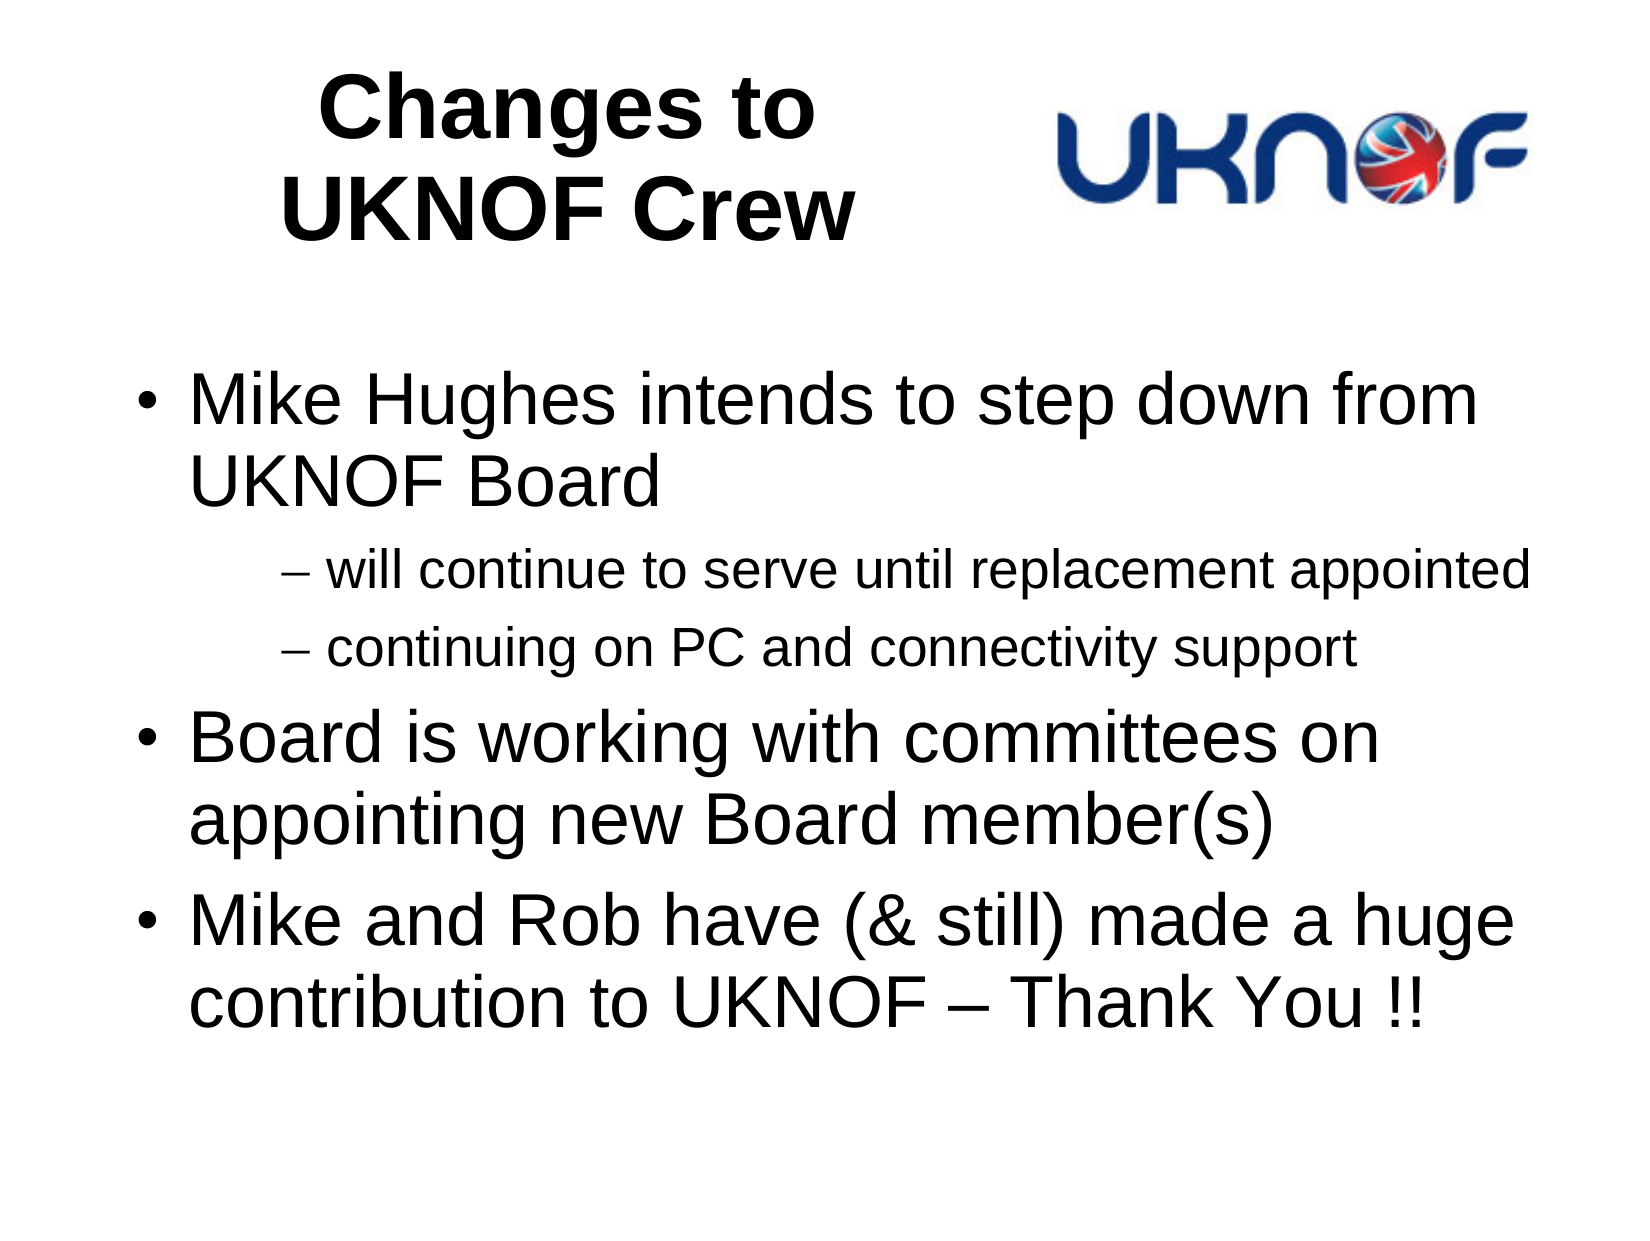

# Changes to UKNOF Crew
Mike Hughes intends to step down from UKNOF Board
will continue to serve until replacement appointed
continuing on PC and connectivity support
Board is working with committees on appointing new Board member(s)
Mike and Rob have (& still) made a huge contribution to UKNOF – Thank You !!